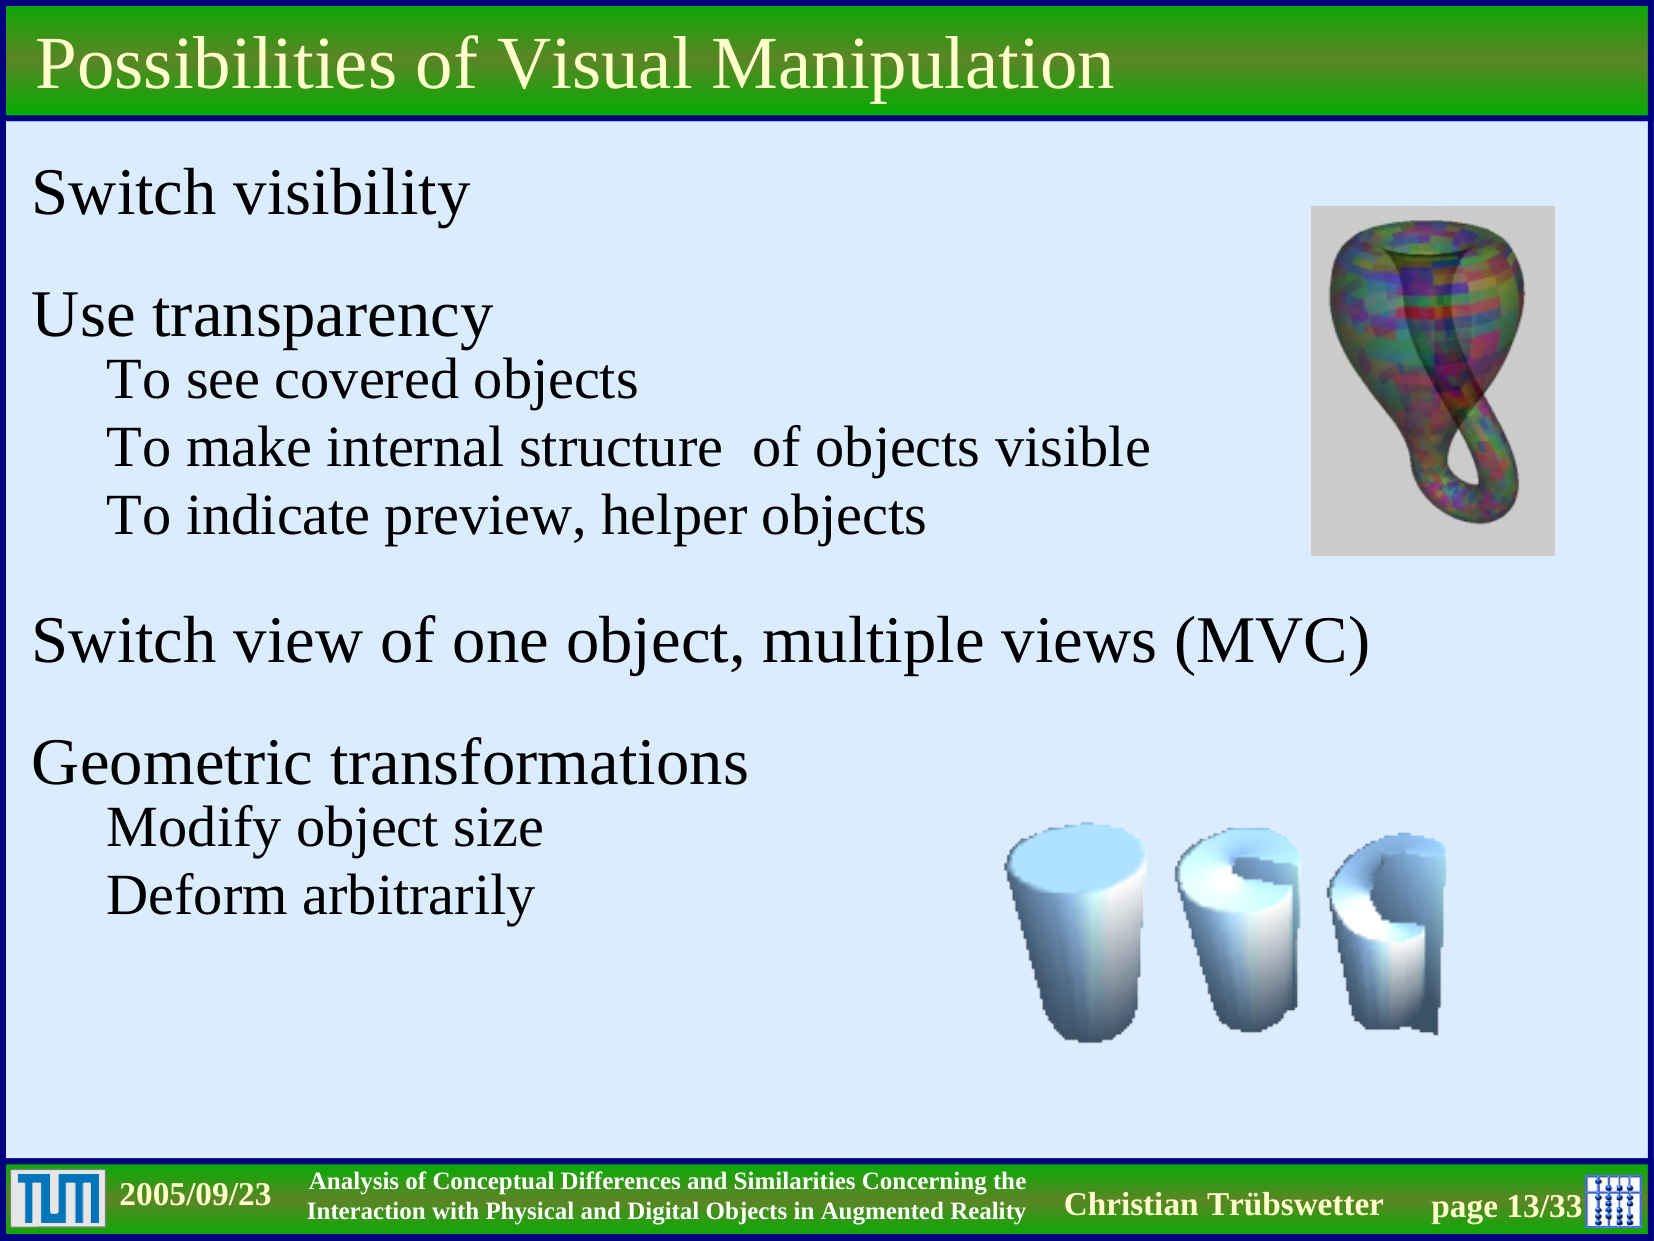

# Possibilities of Visual Manipulation
Switch visibility
Use transparency
To see covered objects
To make internal structure of objects visible
To indicate preview, helper objects
Switch view of one object, multiple views (MVC)
Geometric transformations
Modify object size
Deform arbitrarily